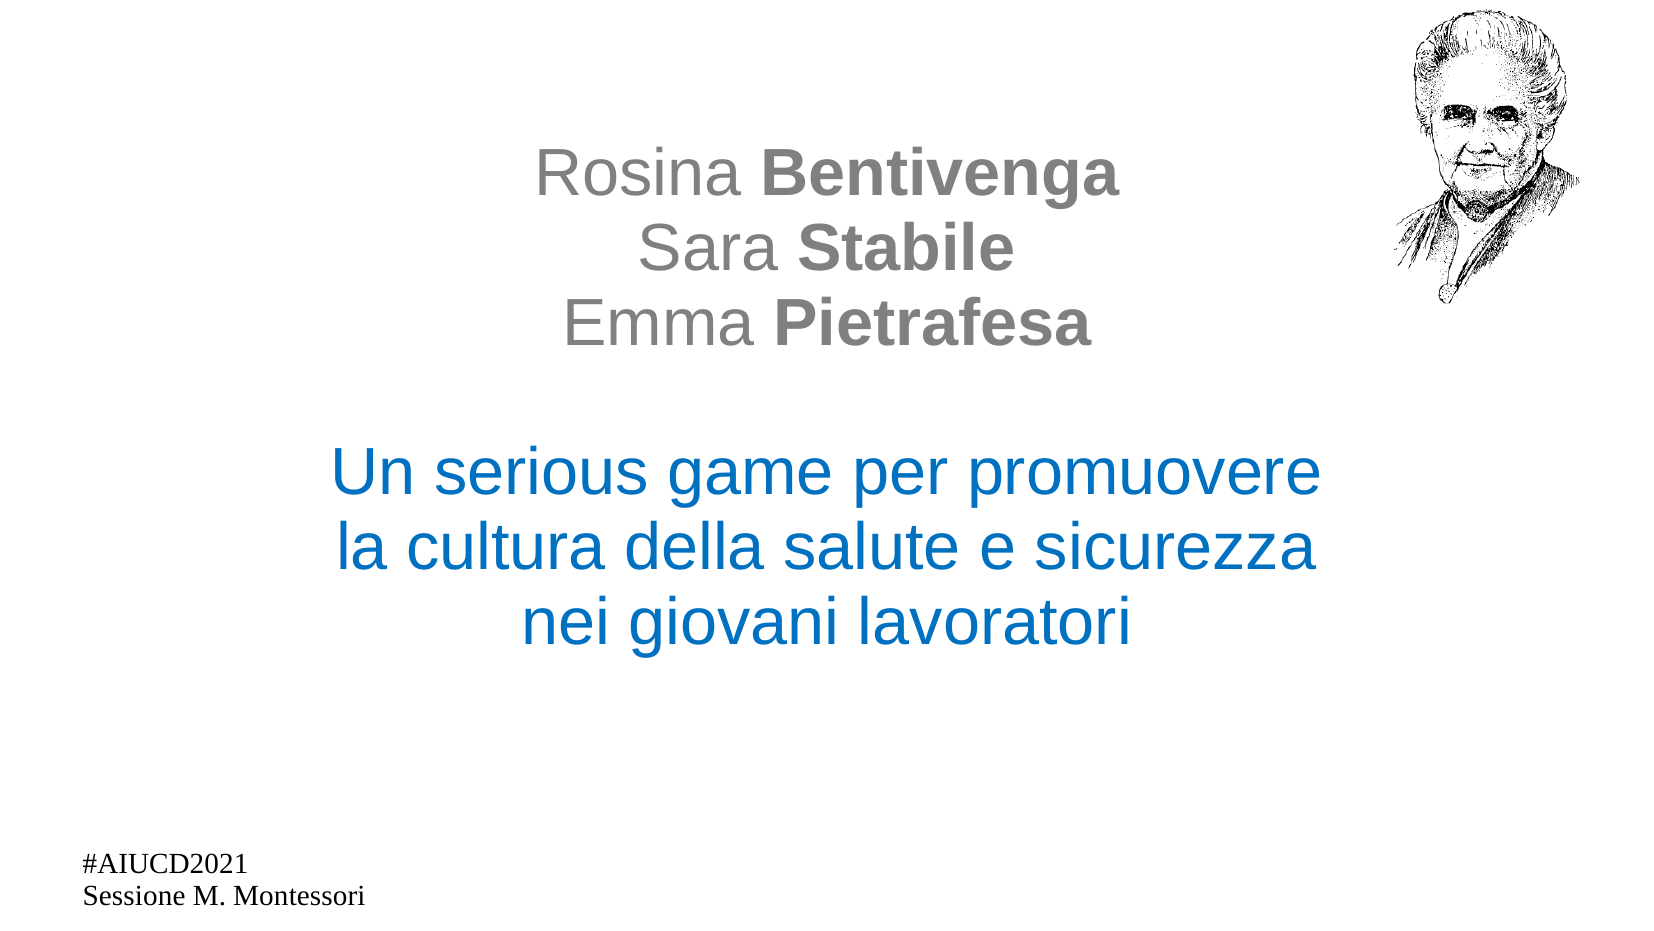

# Rosina Bentivenga
Sara Stabile
Emma Pietrafesa
Un serious game per promuovere
la cultura della salute e sicurezza
nei giovani lavoratori